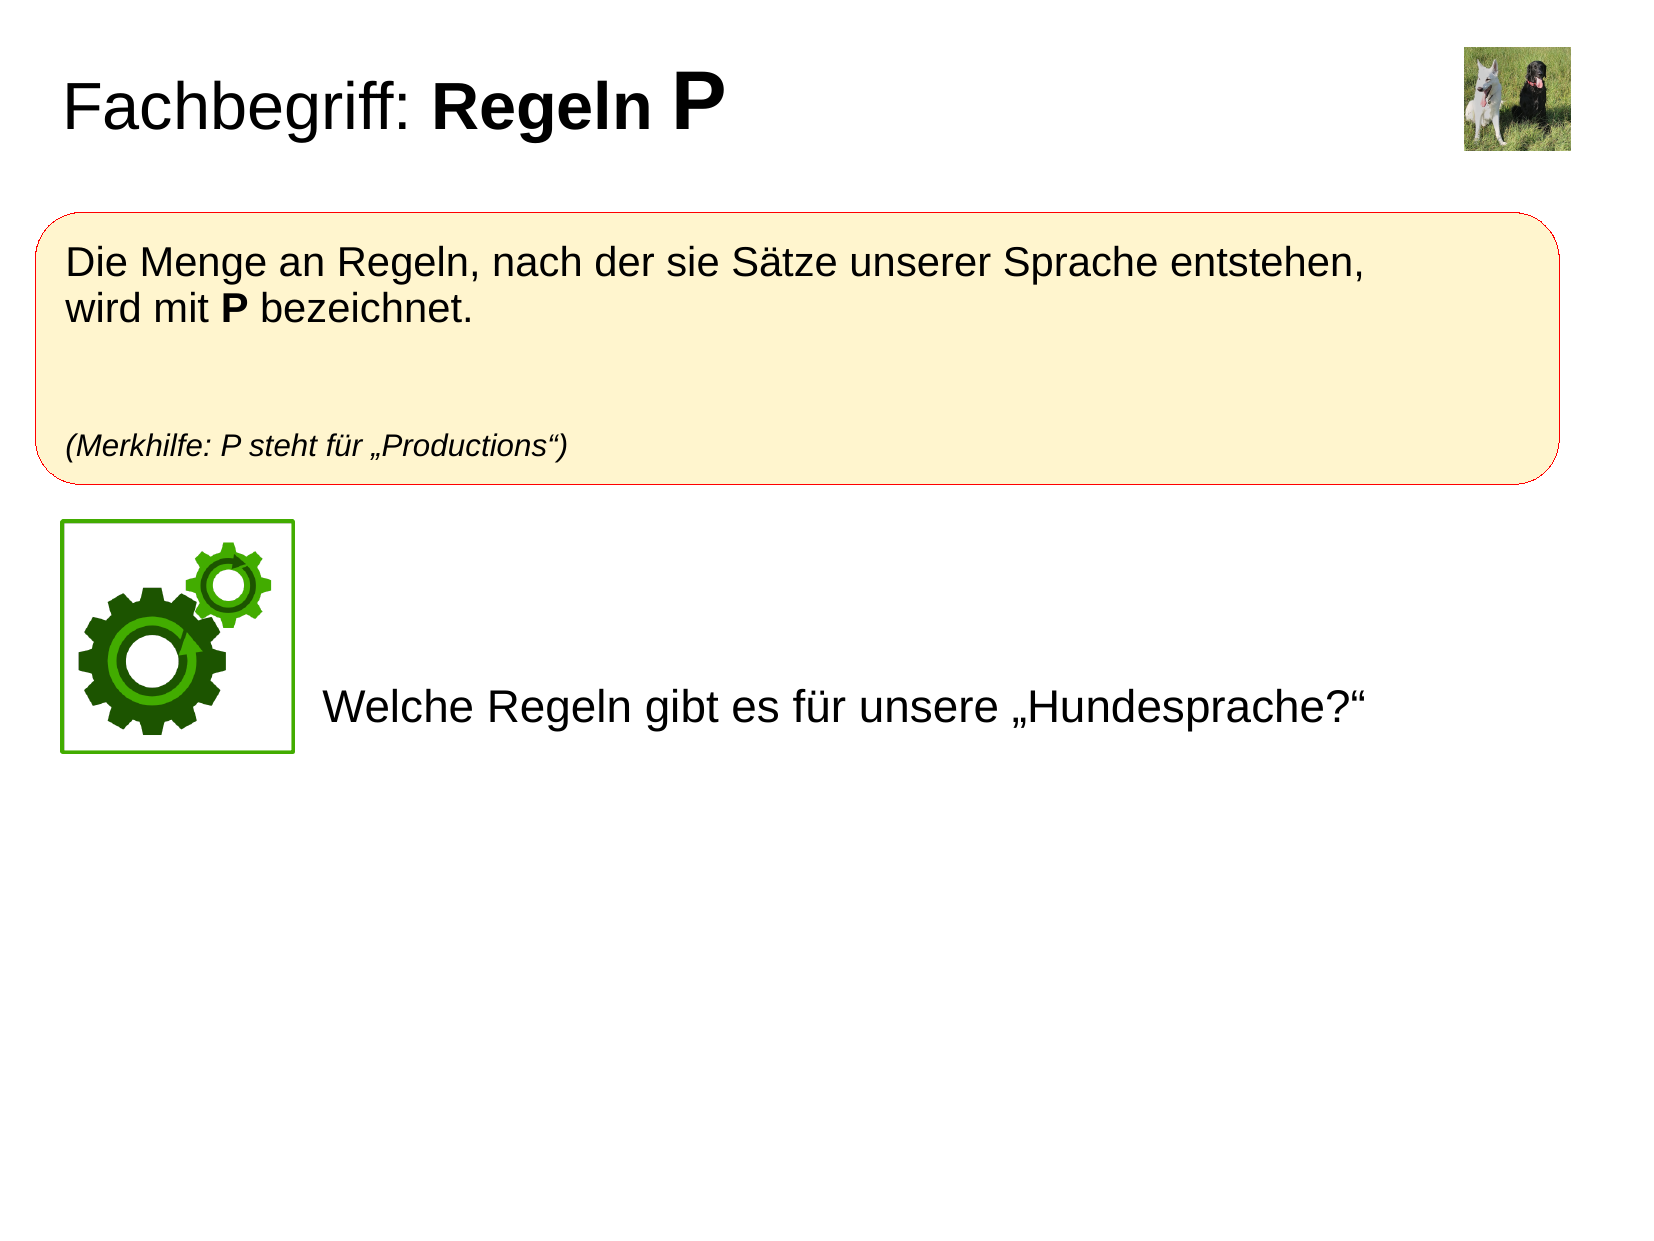

Fachbegriff: Regeln P
Die Menge an Regeln, nach der sie Sätze unserer Sprache entstehen, wird mit P bezeichnet.
(Merkhilfe: P steht für „Productions“)
Welche Regeln gibt es für unsere „Hundesprache?“